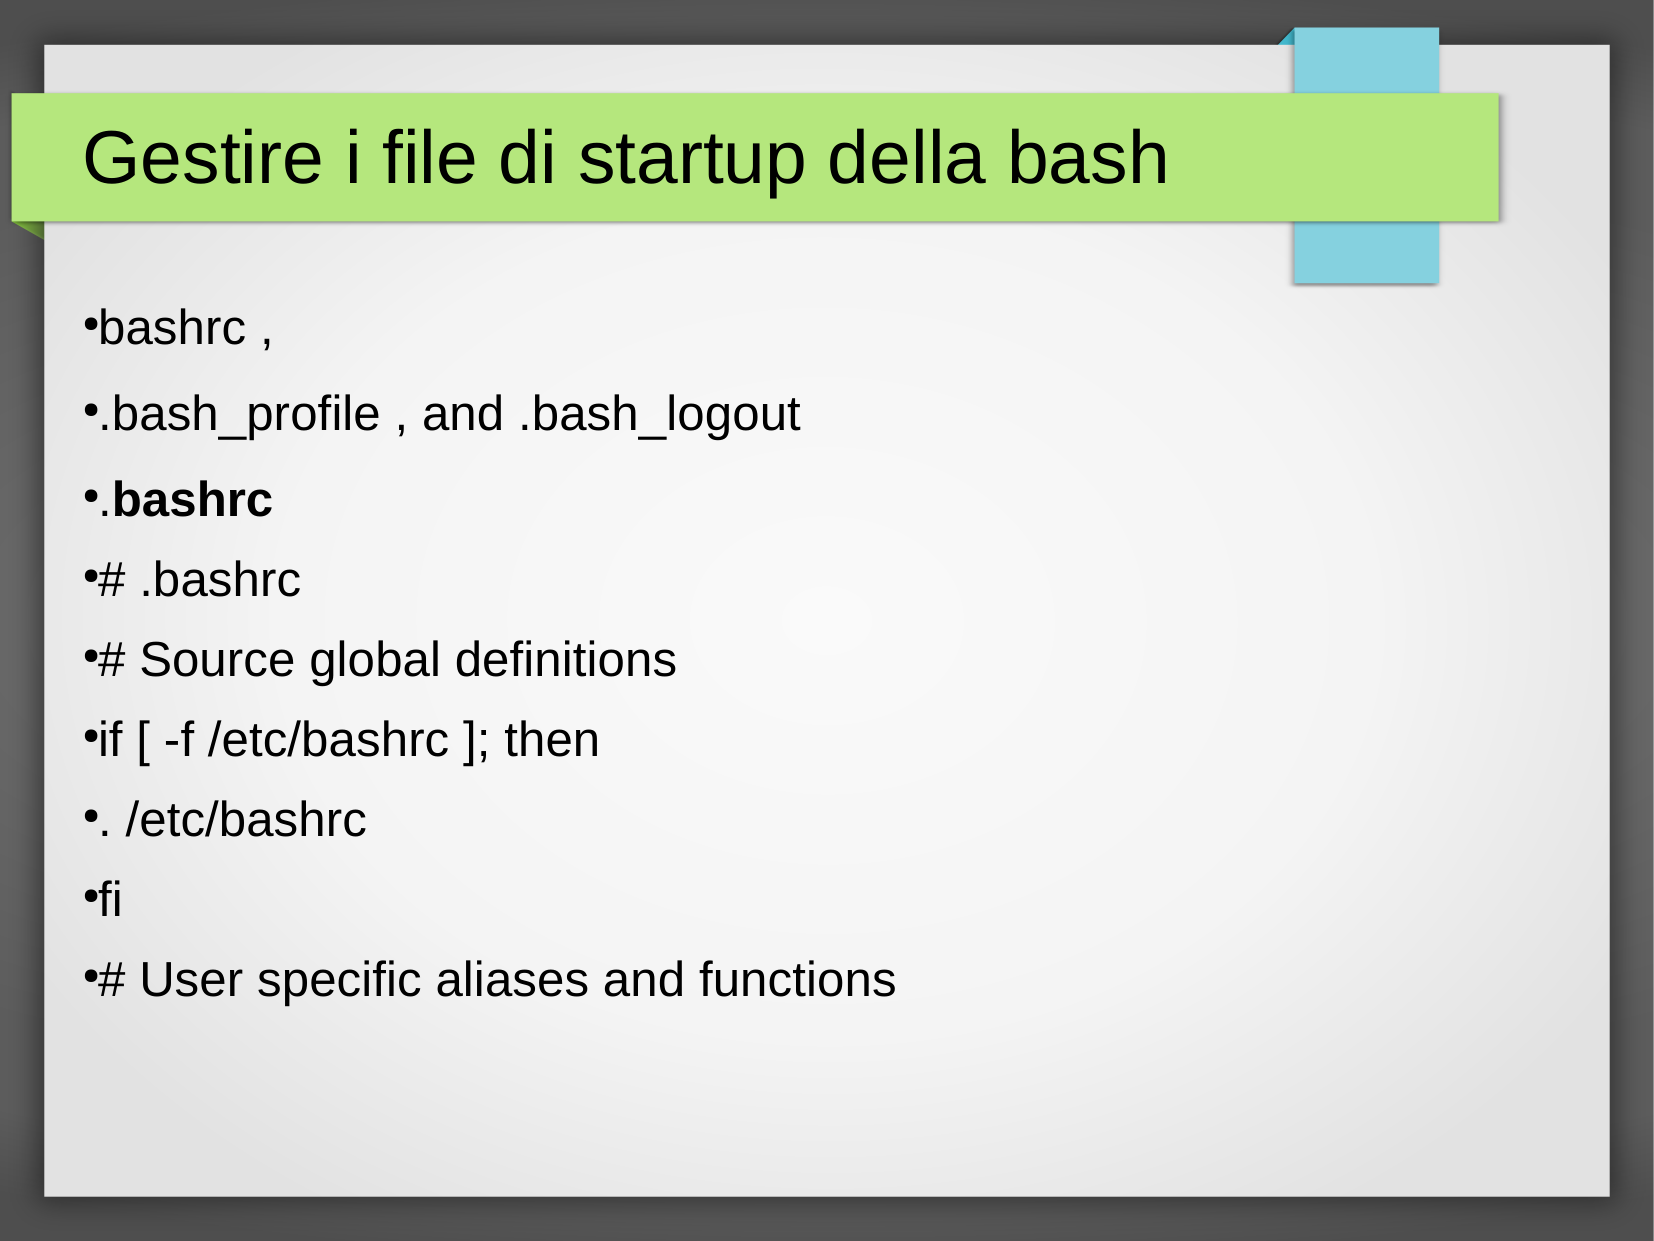

# Gestire i file di startup della bash
bashrc ,
.bash_profile , and .bash_logout
.bashrc
# .bashrc
# Source global definitions
if [ -f /etc/bashrc ]; then
. /etc/bashrc
fi
# User specific aliases and functions